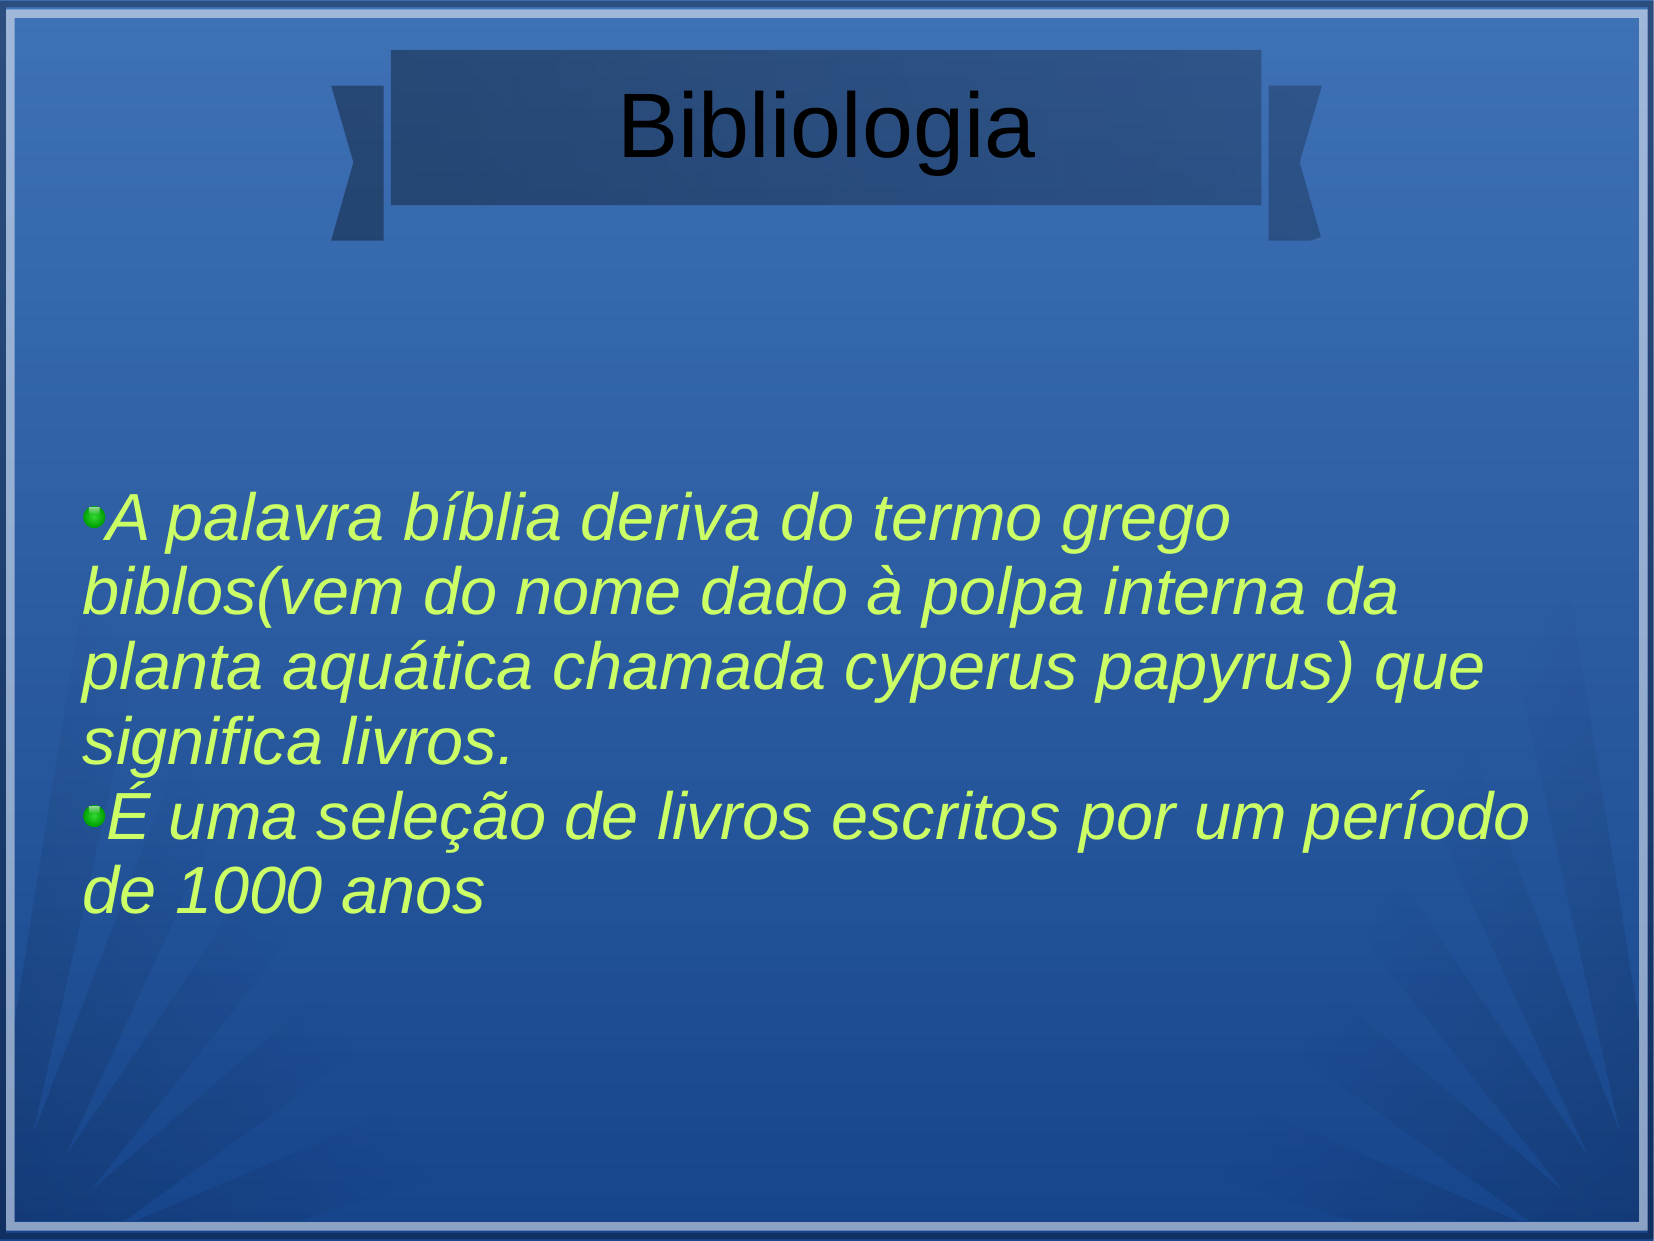

# Bibliologia
A palavra bíblia deriva do termo grego biblos(vem do nome dado à polpa interna da planta aquática chamada cyperus papyrus) que significa livros.
É uma seleção de livros escritos por um período de 1000 anos